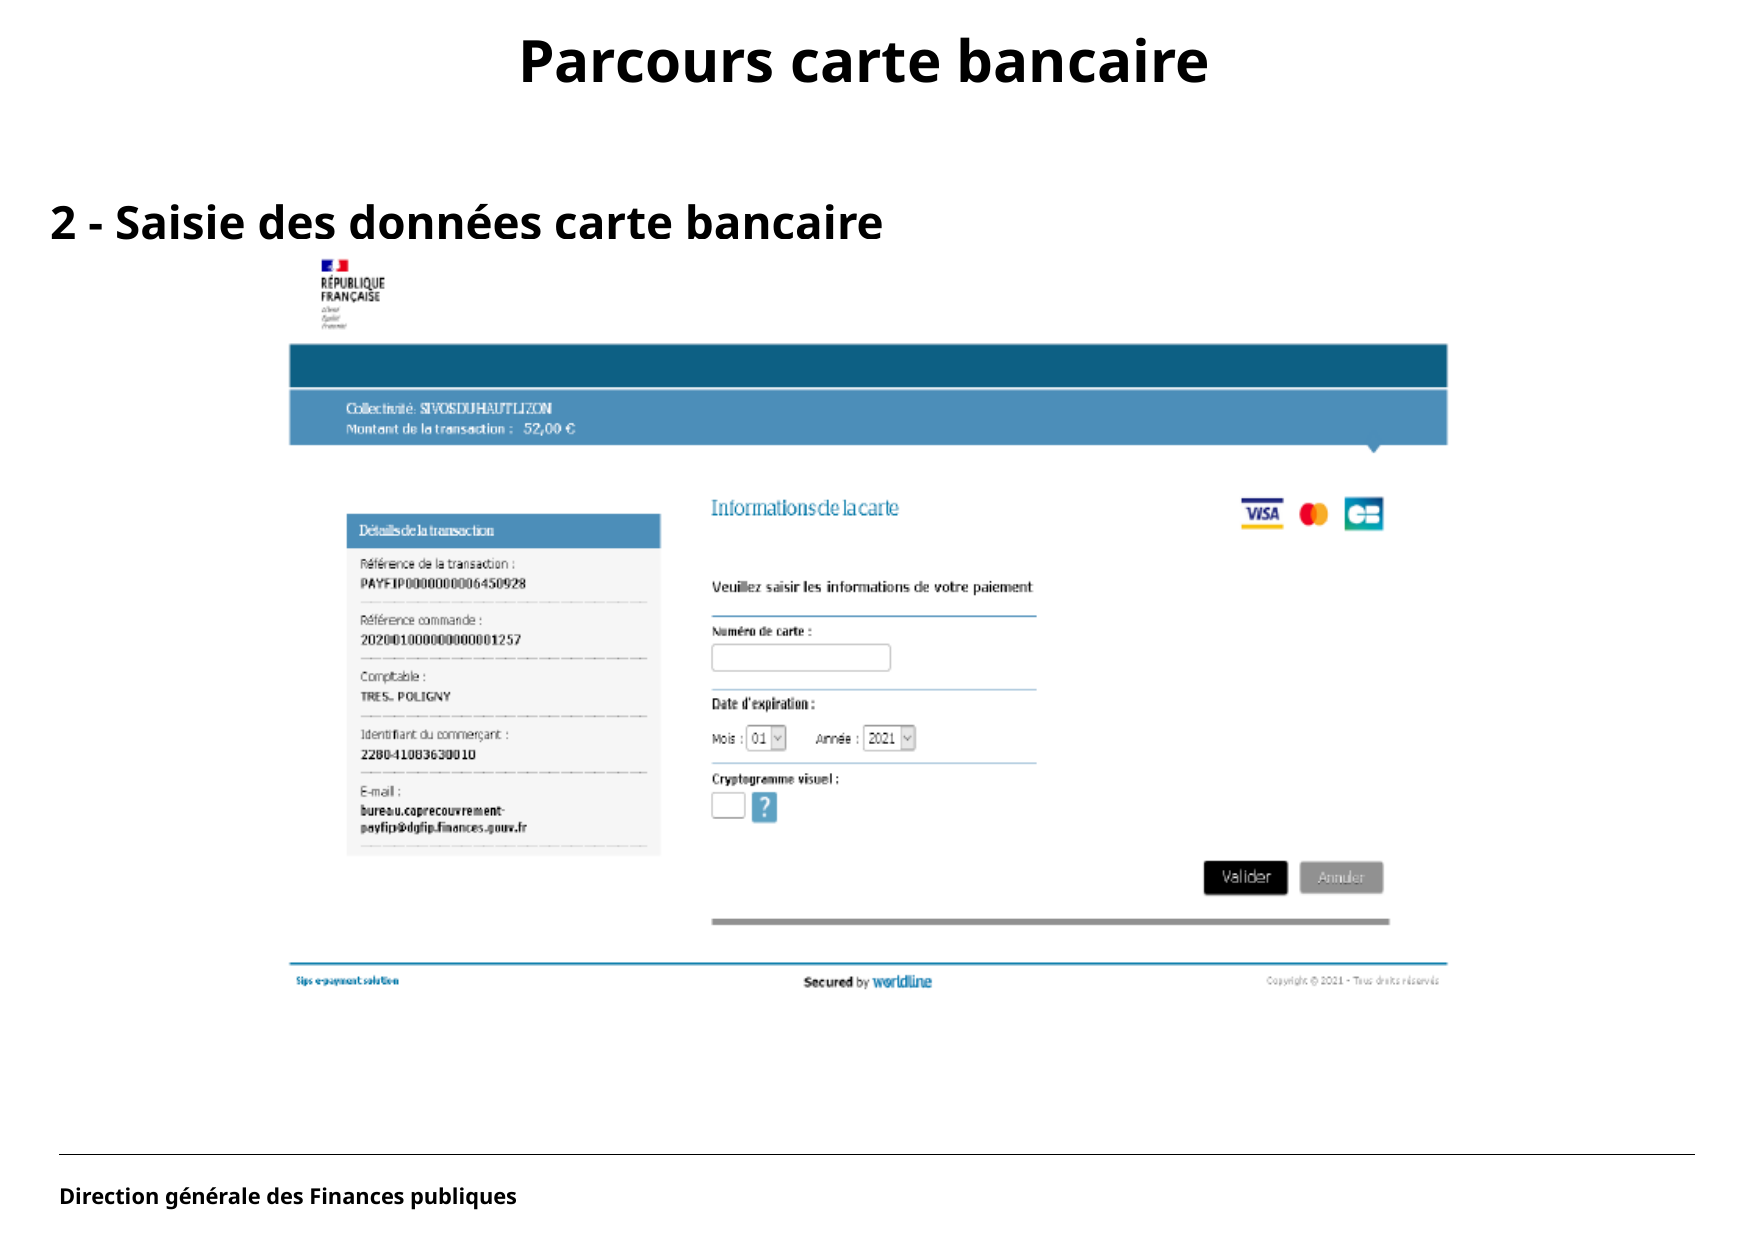

# Parcours carte bancaire
2 - Saisie des données carte bancaire